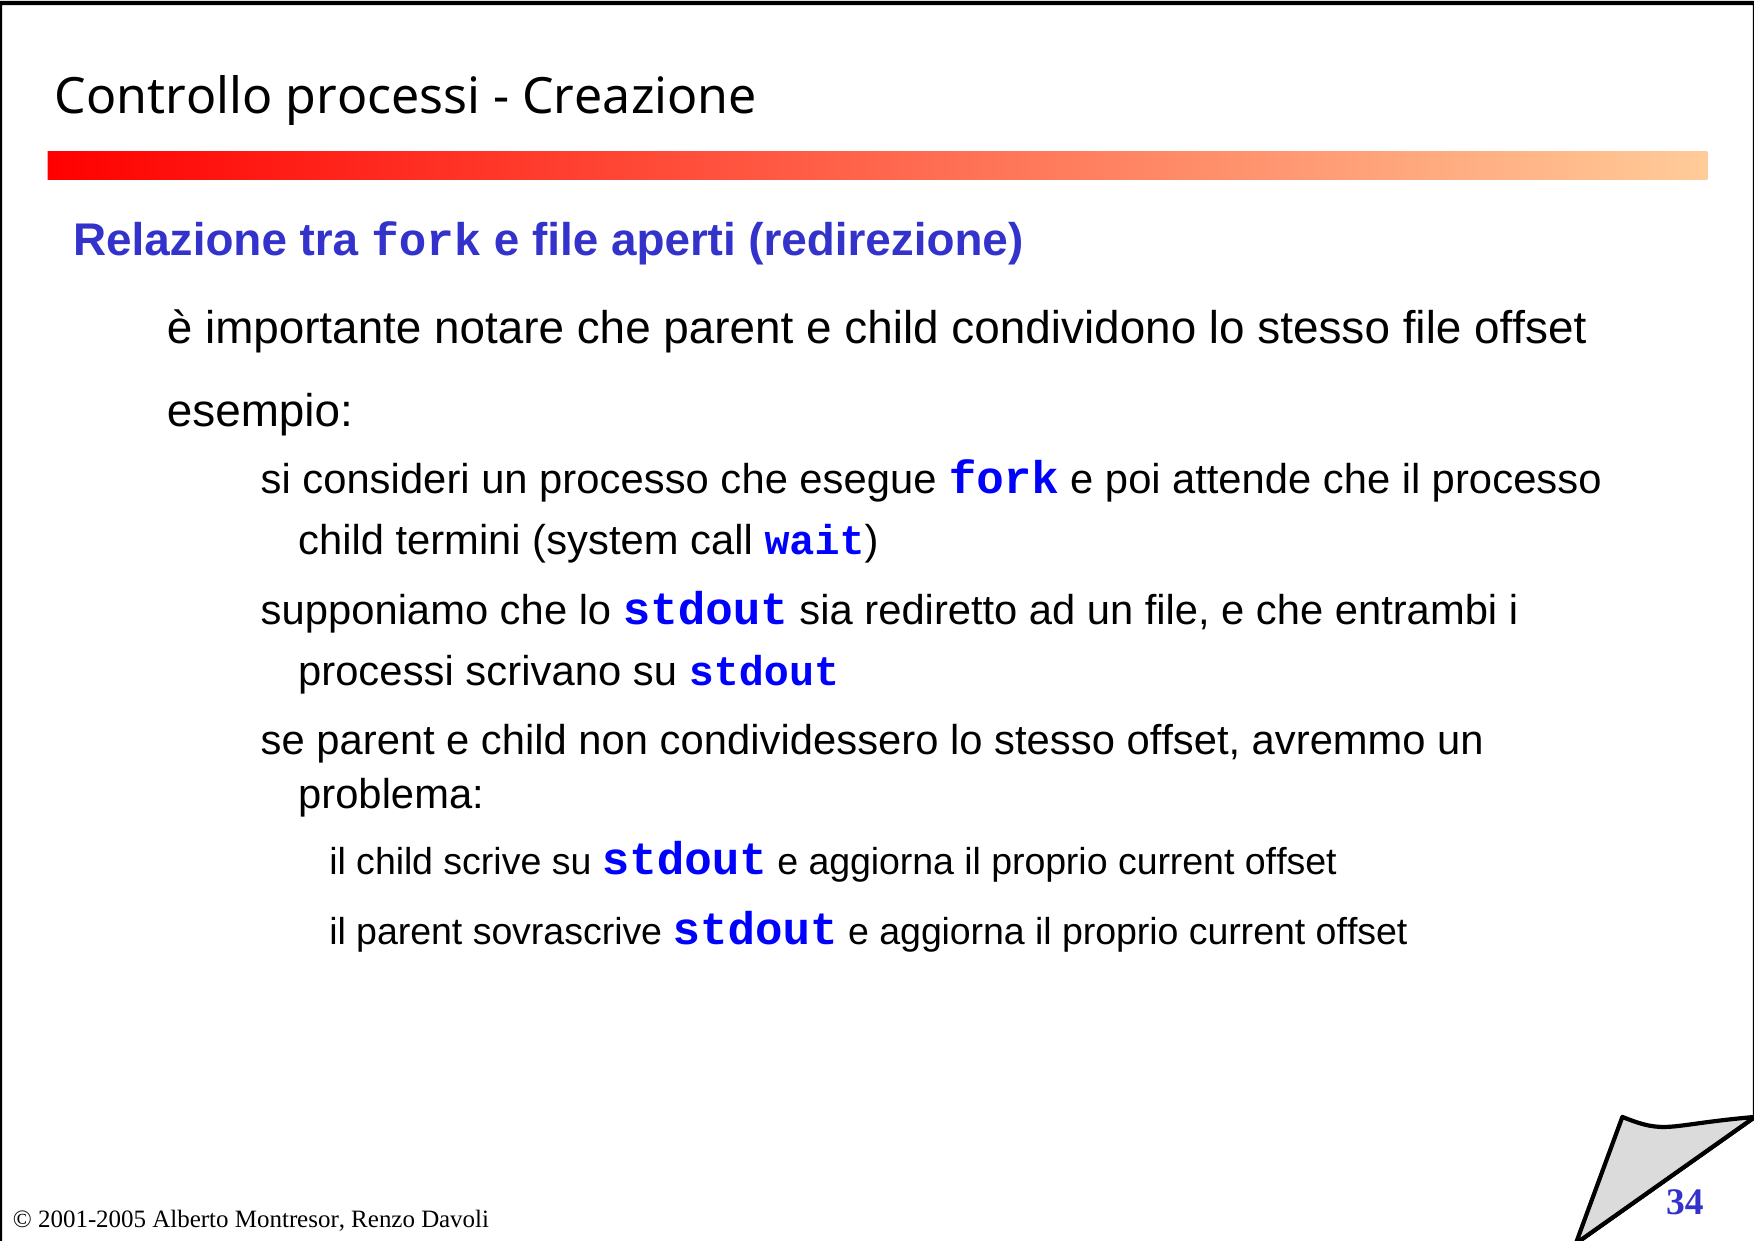

# Controllo processi - Creazione
Relazione tra fork e file aperti (redirezione)
è importante notare che parent e child condividono lo stesso file offset
esempio:
si consideri un processo che esegue fork e poi attende che il processo child termini (system call wait)
supponiamo che lo stdout sia rediretto ad un file, e che entrambi i processi scrivano su stdout
se parent e child non condividessero lo stesso offset, avremmo un problema:
il child scrive su stdout e aggiorna il proprio current offset
il parent sovrascrive stdout e aggiorna il proprio current offset